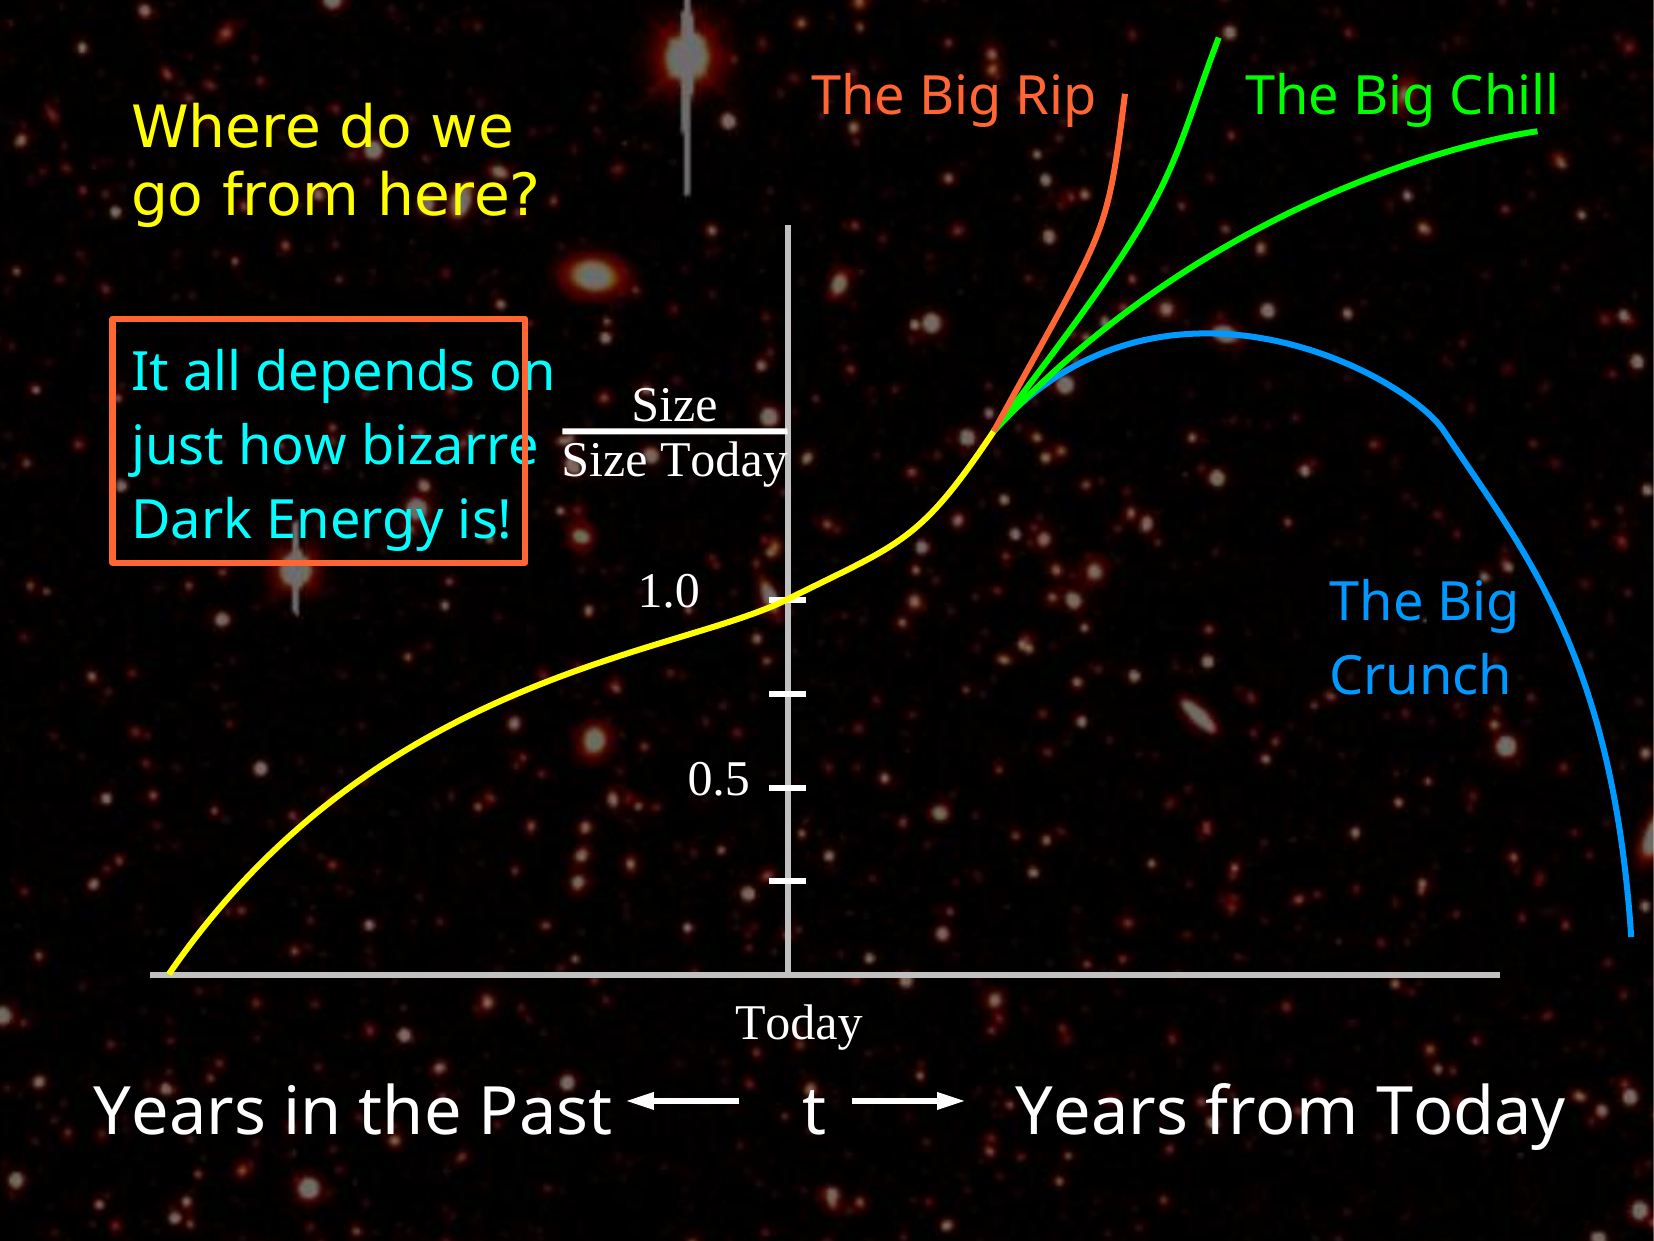

The Big Rip
The Big Chill
Where do we
go from here?
It all depends on
just how bizarre
Dark Energy is!
Size
Size Today
The Big
Crunch
1.0
0.5
Today
Years in the Past t Years from Today